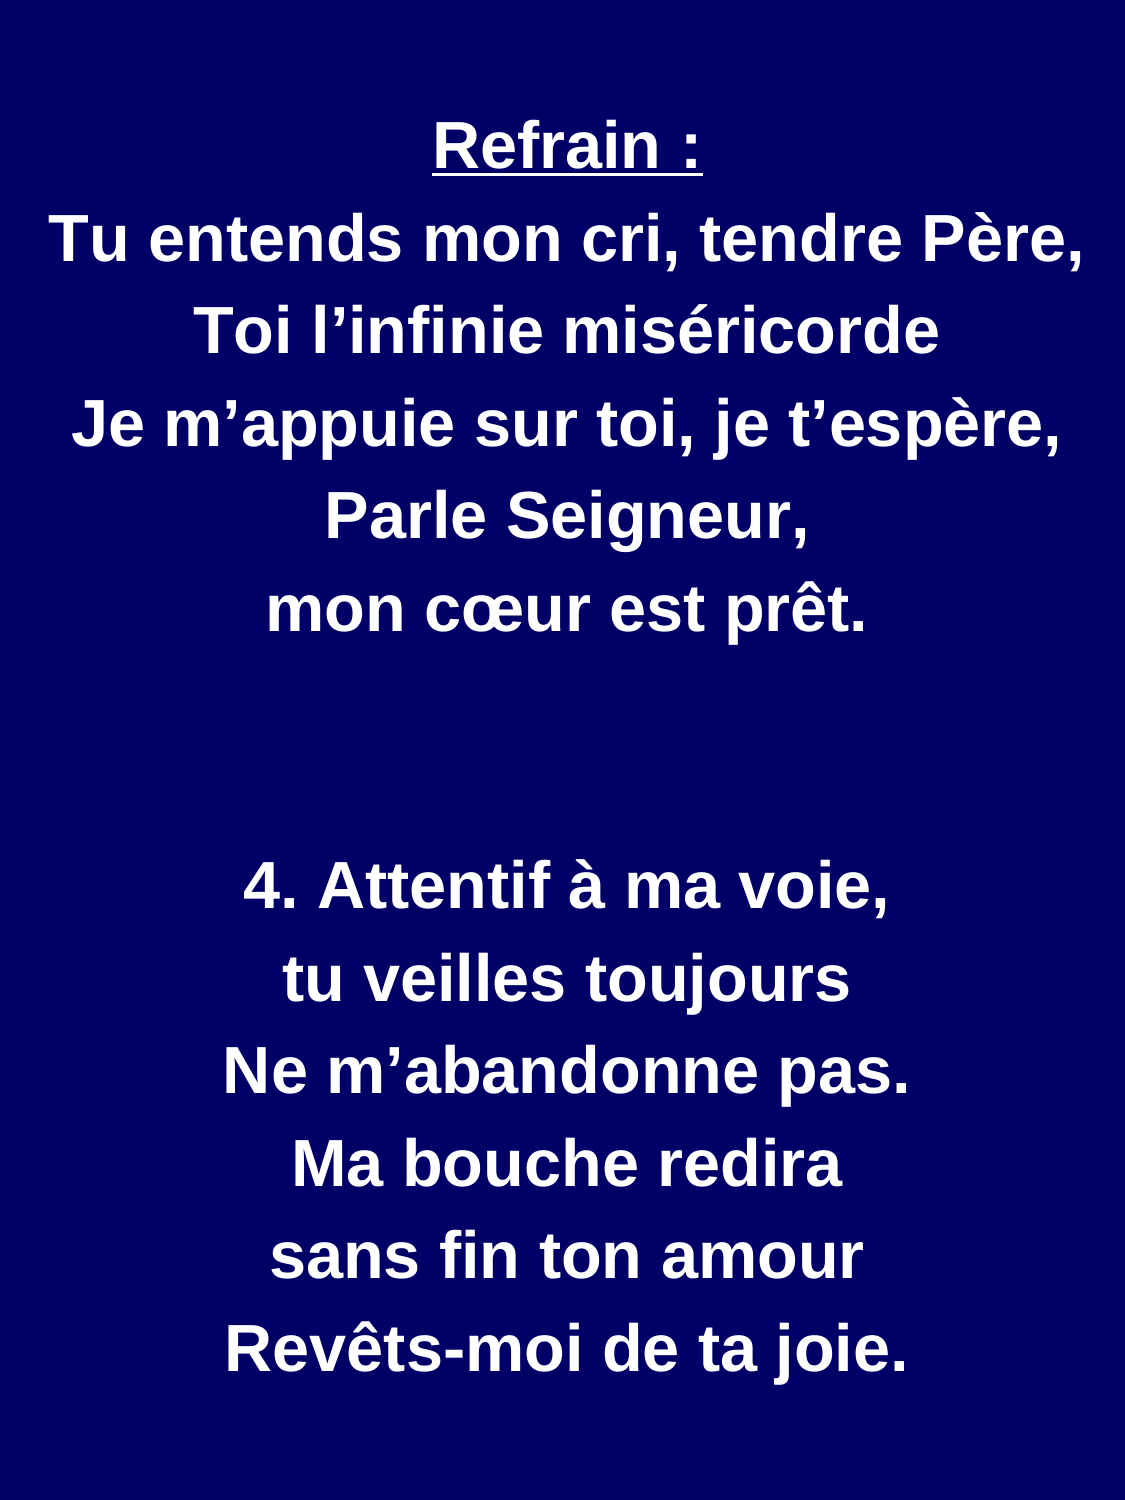

Refrain :
Tu entends mon cri, tendre Père,
Toi l’infinie miséricorde
Je m’appuie sur toi, je t’espère,
Parle Seigneur,
mon cœur est prêt.
4. Attentif à ma voie,
tu veilles toujours
Ne m’abandonne pas.
Ma bouche redira
sans fin ton amour
Revêts-moi de ta joie.